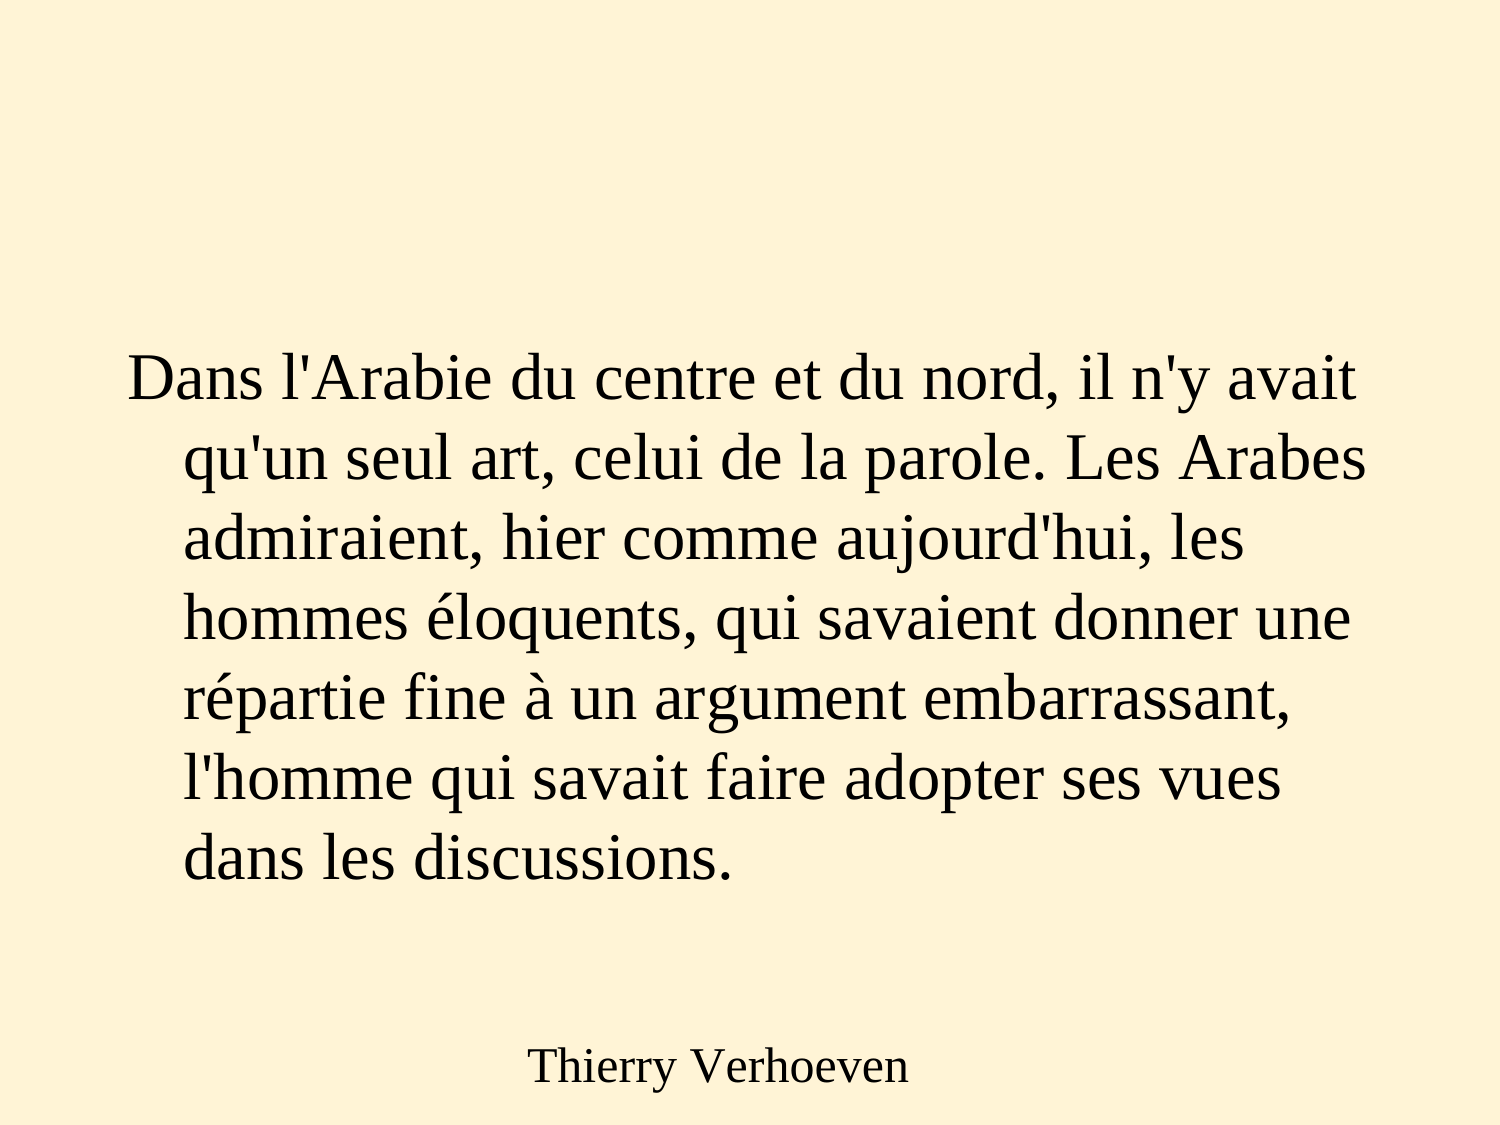

#
Dans l'Arabie du centre et du nord, il n'y avait qu'un seul art, celui de la parole. Les Arabes admiraient, hier comme aujourd'hui, les hommes éloquents, qui savaient donner une répartie fine à un argument embarrassant, l'homme qui savait faire adopter ses vues dans les discussions.
Thierry Verhoeven